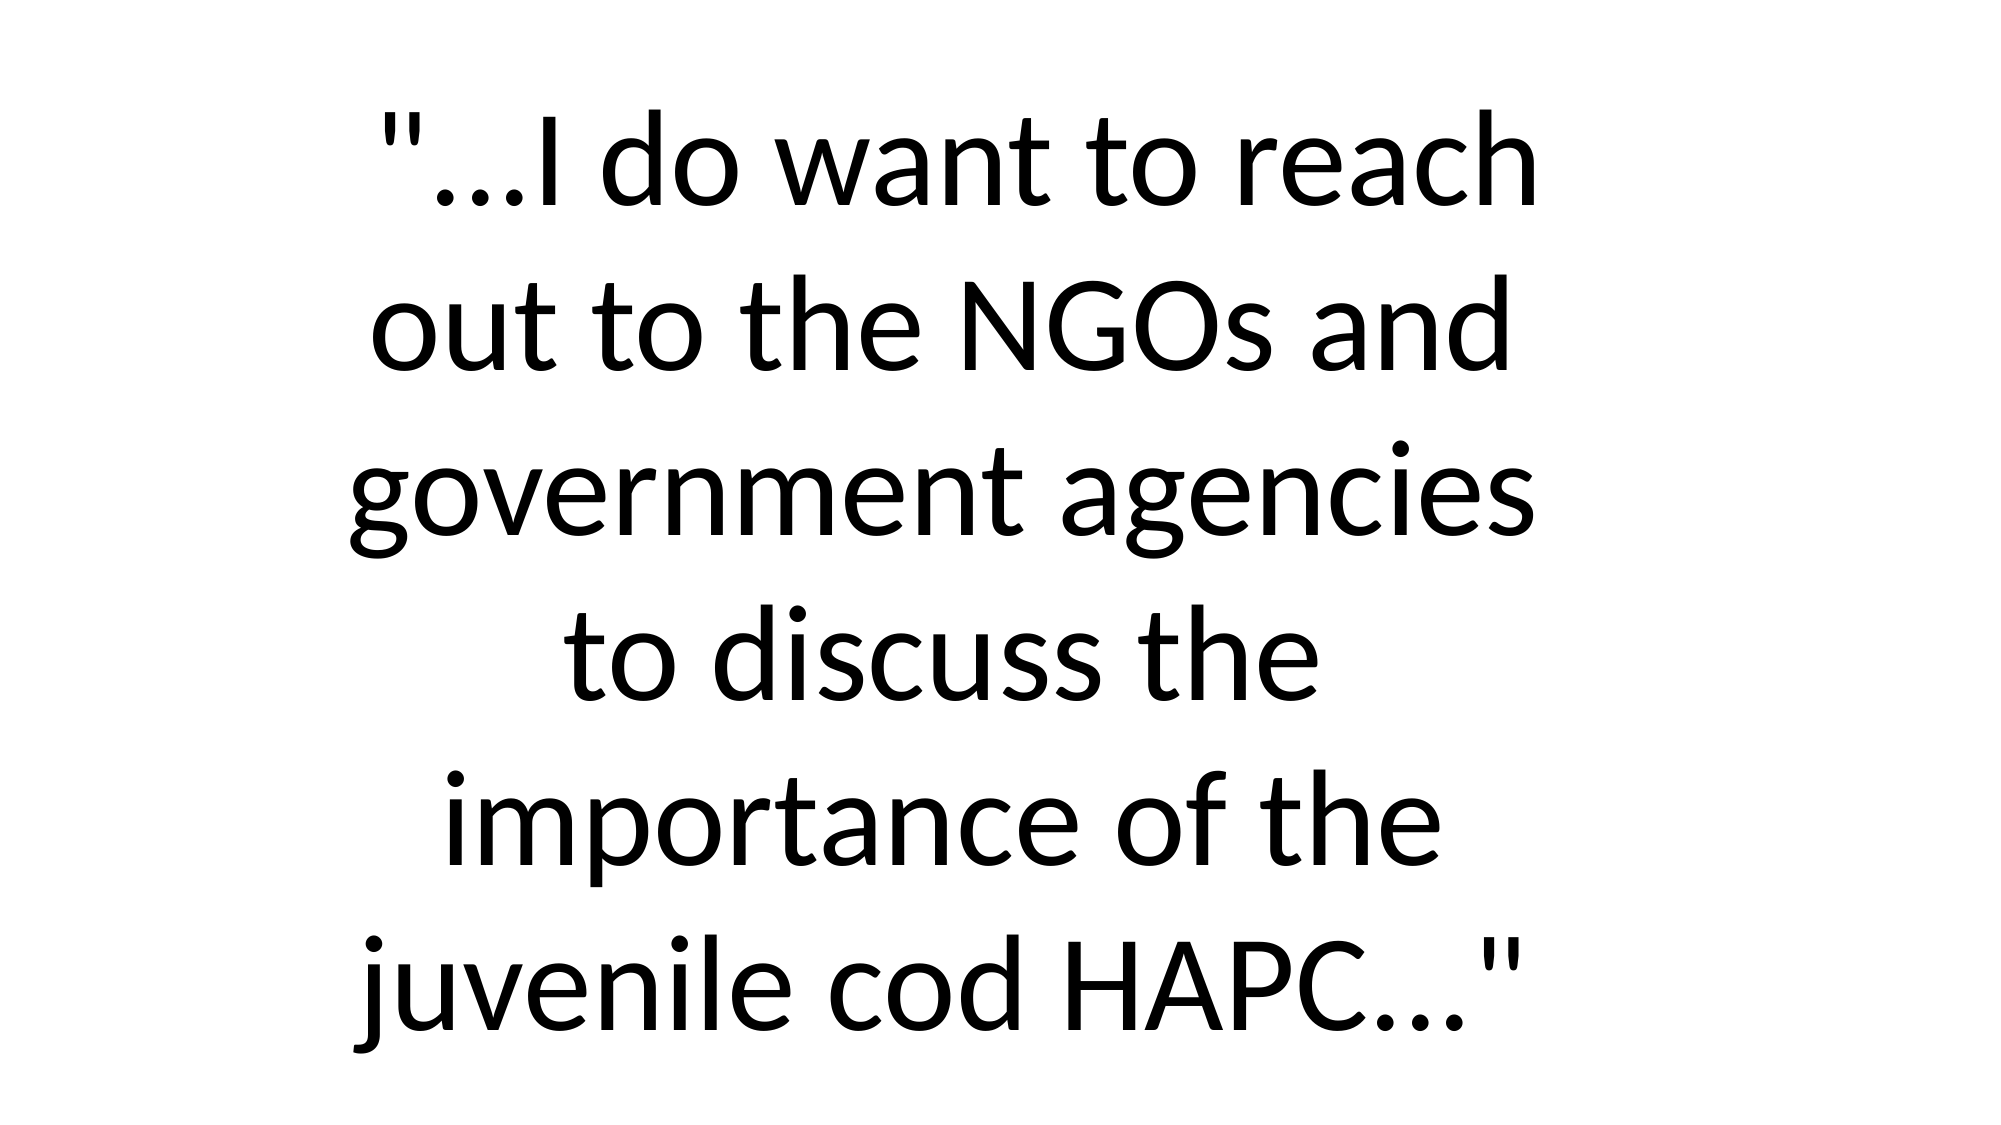

"...I do want to reach out to the NGOs and government agencies to discuss the importance of the juvenile cod HAPC..."